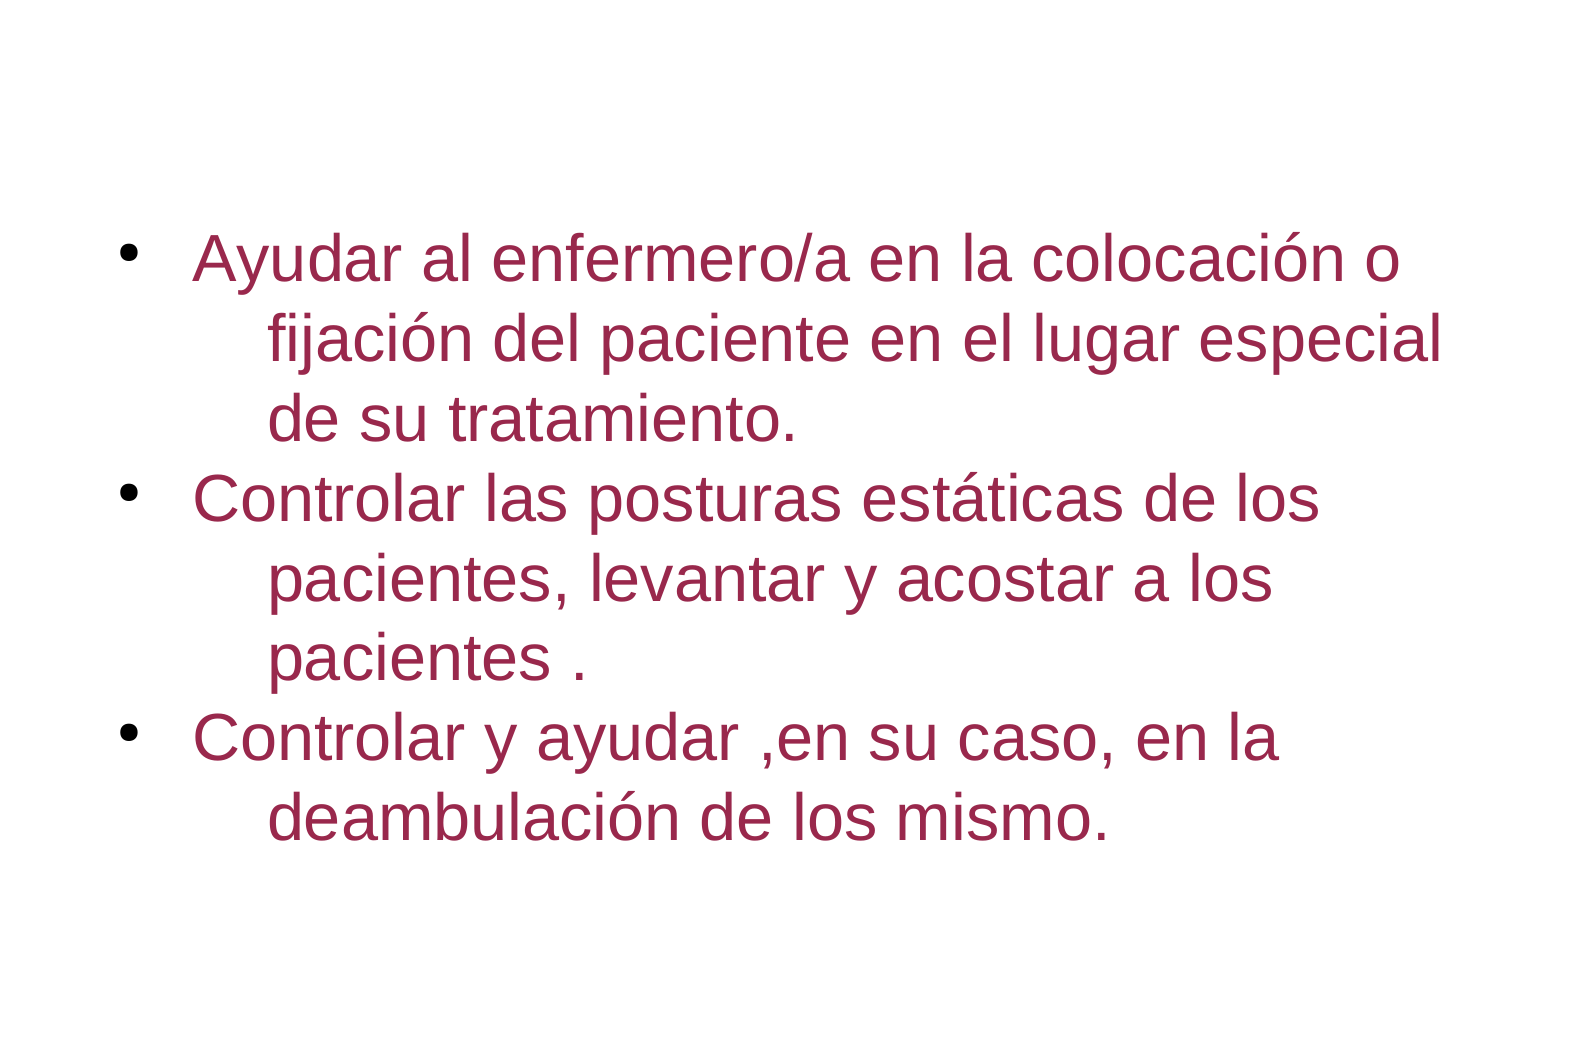

# Ayudar al enfermero/a en la colocación o fijación del paciente en el lugar especial de su tratamiento.
Controlar las posturas estáticas de los pacientes, levantar y acostar a los pacientes .
Controlar y ayudar ,en su caso, en la deambulación de los mismo.